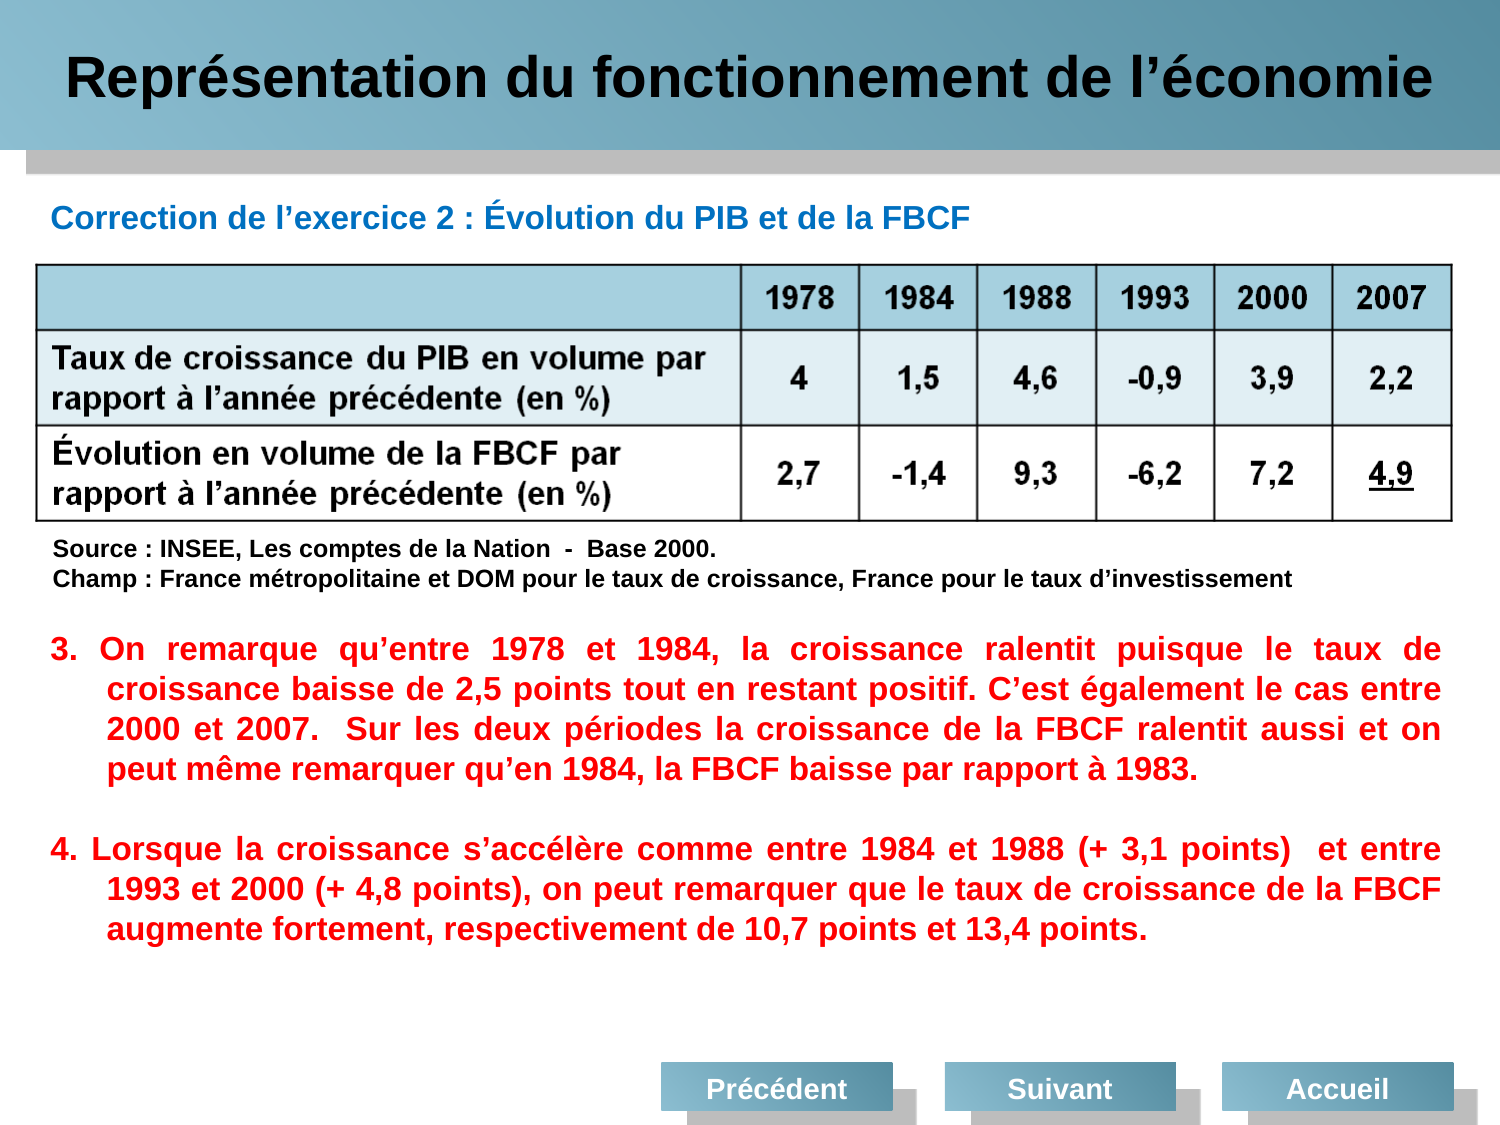

Représentation du fonctionnement de l’économie
Correction de l’exercice 2 : Évolution du PIB et de la FBCF
Source : INSEE, Les comptes de la Nation - Base 2000.
Champ : France métropolitaine et DOM pour le taux de croissance, France pour le taux d’investissement
3. On remarque qu’entre 1978 et 1984, la croissance ralentit puisque le taux de croissance baisse de 2,5 points tout en restant positif. C’est également le cas entre 2000 et 2007. Sur les deux périodes la croissance de la FBCF ralentit aussi et on peut même remarquer qu’en 1984, la FBCF baisse par rapport à 1983.
4. Lorsque la croissance s’accélère comme entre 1984 et 1988 (+ 3,1 points) et entre 1993 et 2000 (+ 4,8 points), on peut remarquer que le taux de croissance de la FBCF augmente fortement, respectivement de 10,7 points et 13,4 points.
Précédent
Suivant
Accueil